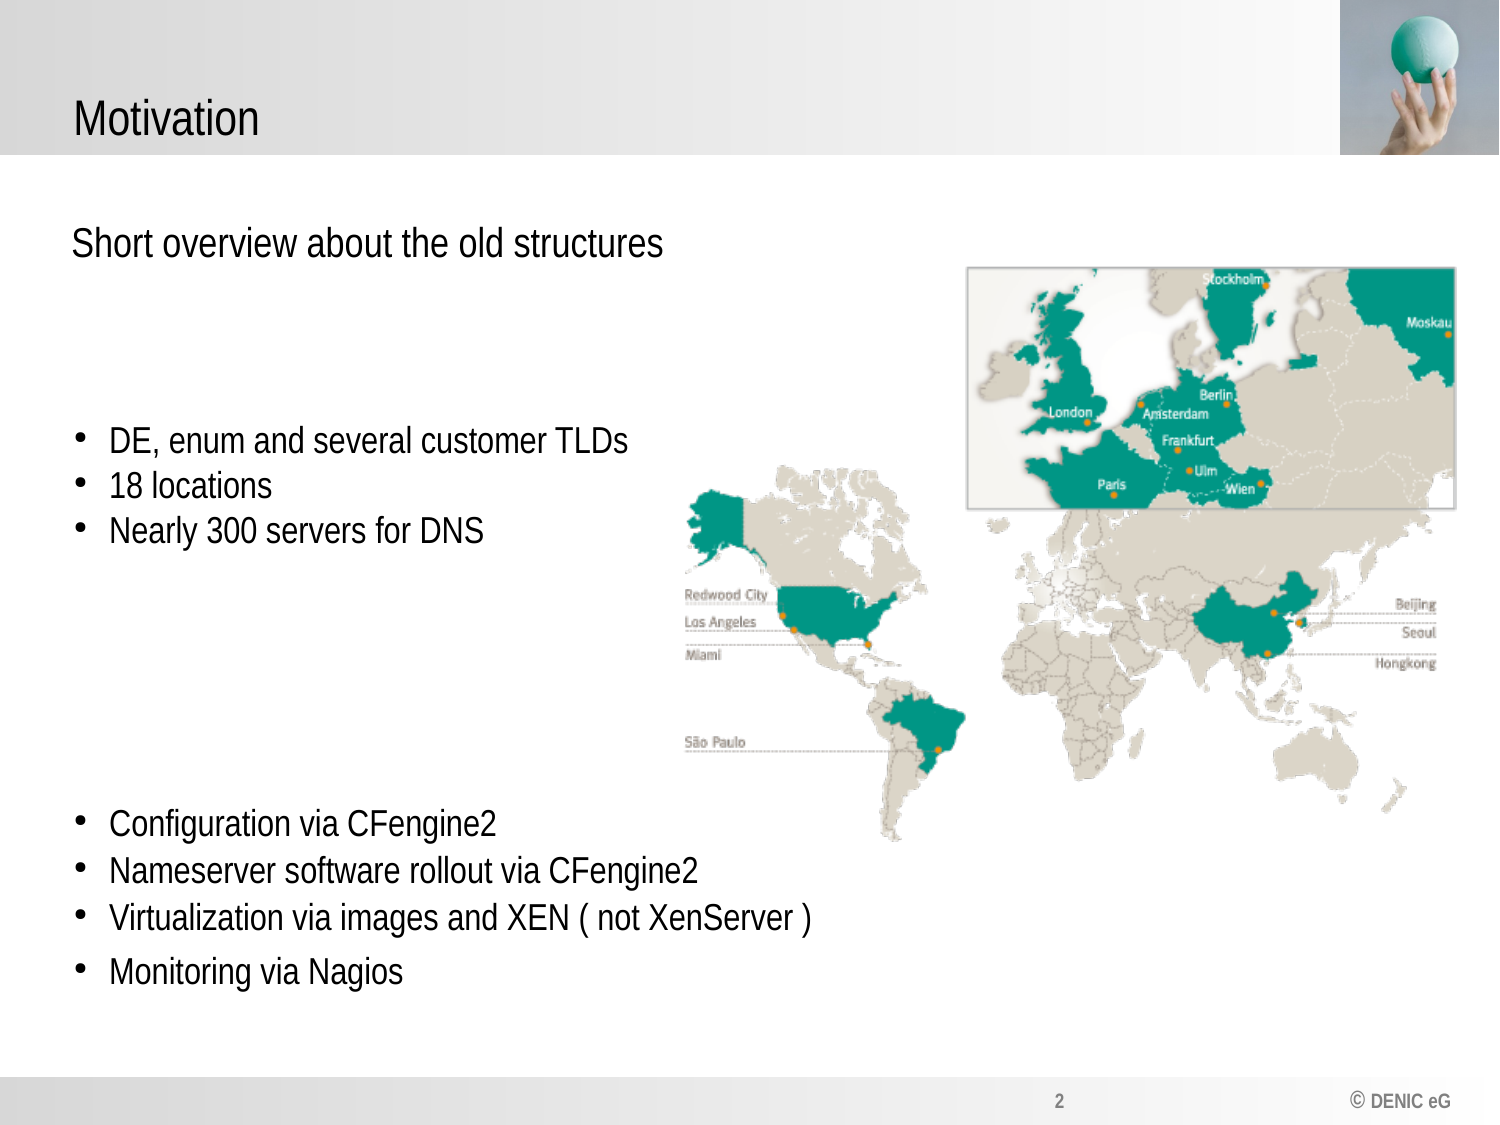

Motivation
 Short overview about the old structures
DE, enum and several customer TLDs
18 locations
Nearly 300 servers for DNS
Configuration via CFengine2
Nameserver software rollout via CFengine2
Virtualization via images and XEN ( not XenServer )
Monitoring via Nagios
 © DENIC eG